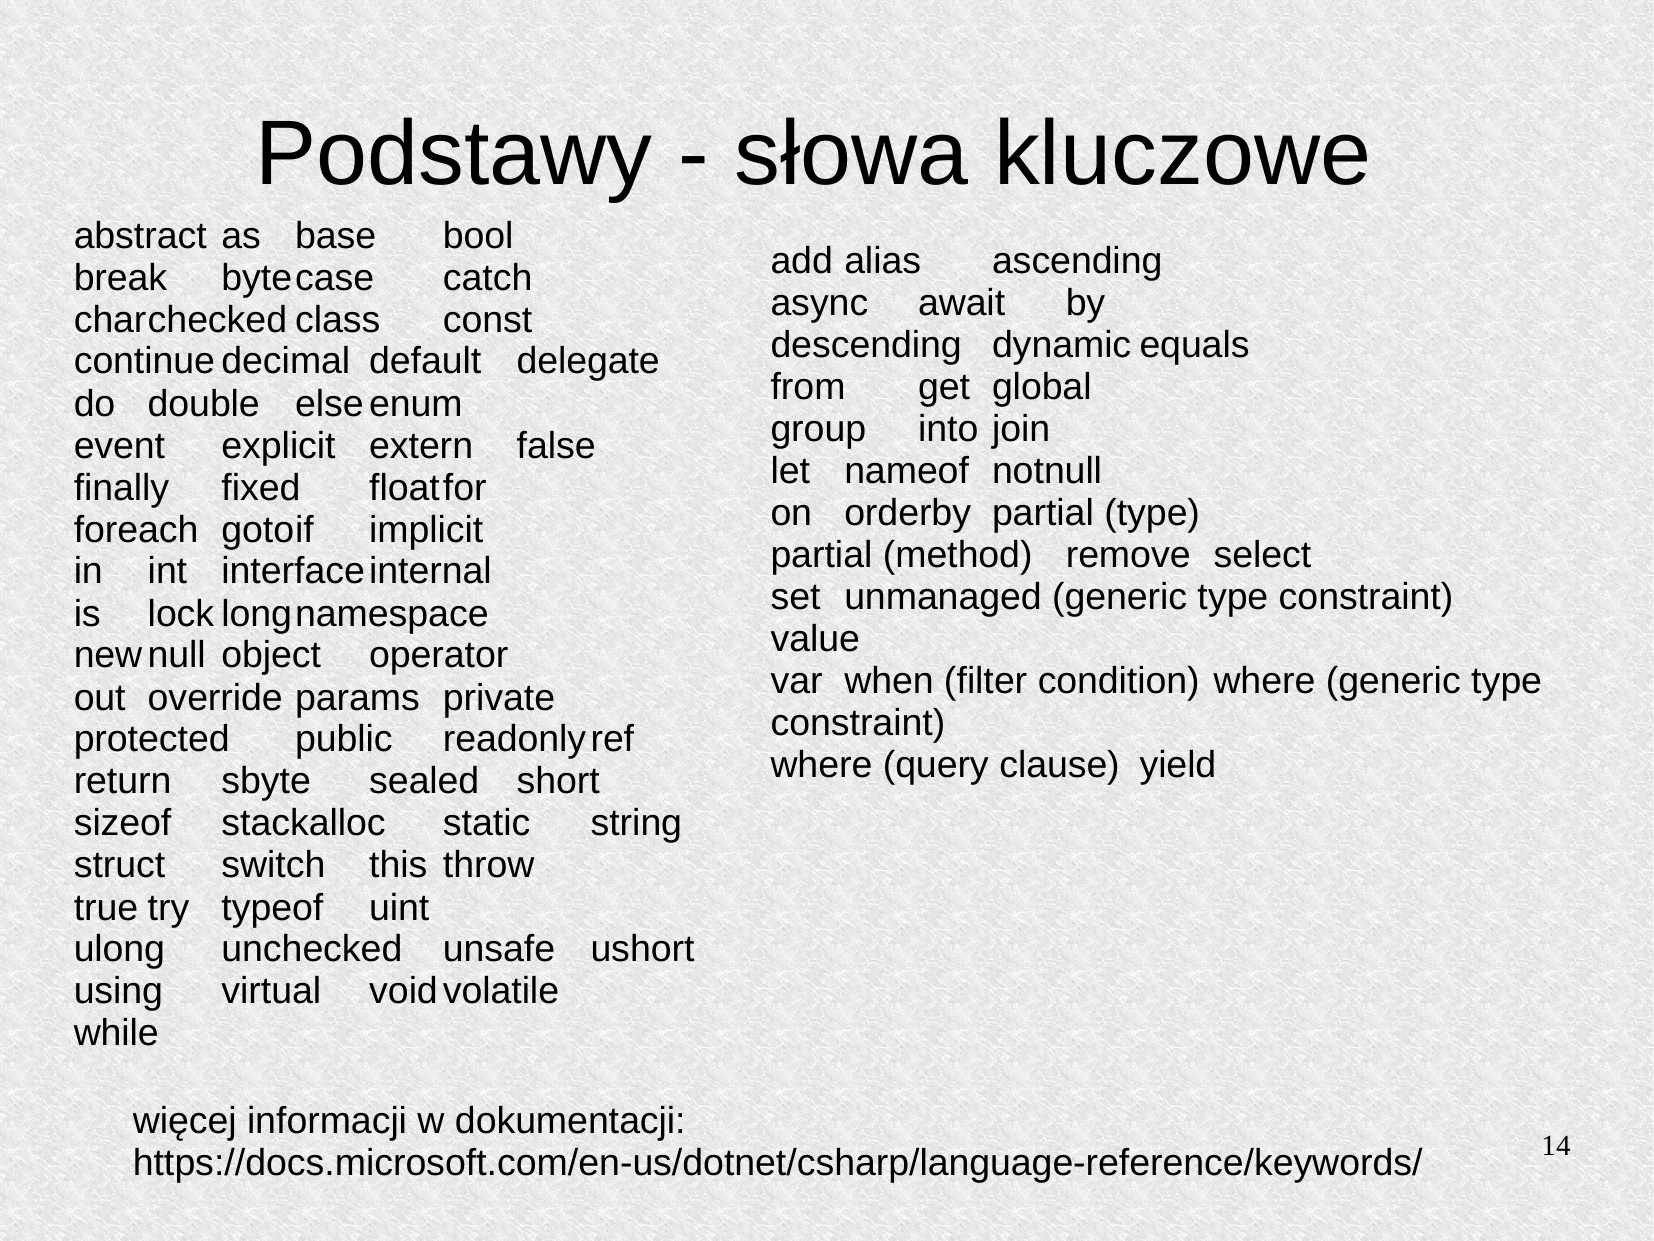

# Podstawy - słowa kluczowe
abstract	as	base	bool
break	byte	case	catch
char	checked	class	const
continue	decimal	default	delegate
do	double	else	enum
event	explicit	extern	false
finally	fixed	float	for
foreach	goto	if	implicit
in	int	interface	internal
is	lock	long	namespace
new	null	object	operator
out	override	params	private
protected	public	readonly	ref
return	sbyte	sealed	short
sizeof	stackalloc	static	string
struct	switch	this	throw
true	try	typeof	uint
ulong	unchecked	unsafe	ushort
using	virtual	void	volatile
while
add	alias	ascending
async	await	by
descending	dynamic	equals
from	get	global
group	into	join
let	nameof	notnull
on	orderby	partial (type)
partial (method)	remove	select
set	unmanaged (generic type constraint)	value
var	when (filter condition)	where (generic type constraint)
where (query clause)	yield
więcej informacji w dokumentacji:
https://docs.microsoft.com/en-us/dotnet/csharp/language-reference/keywords/
14